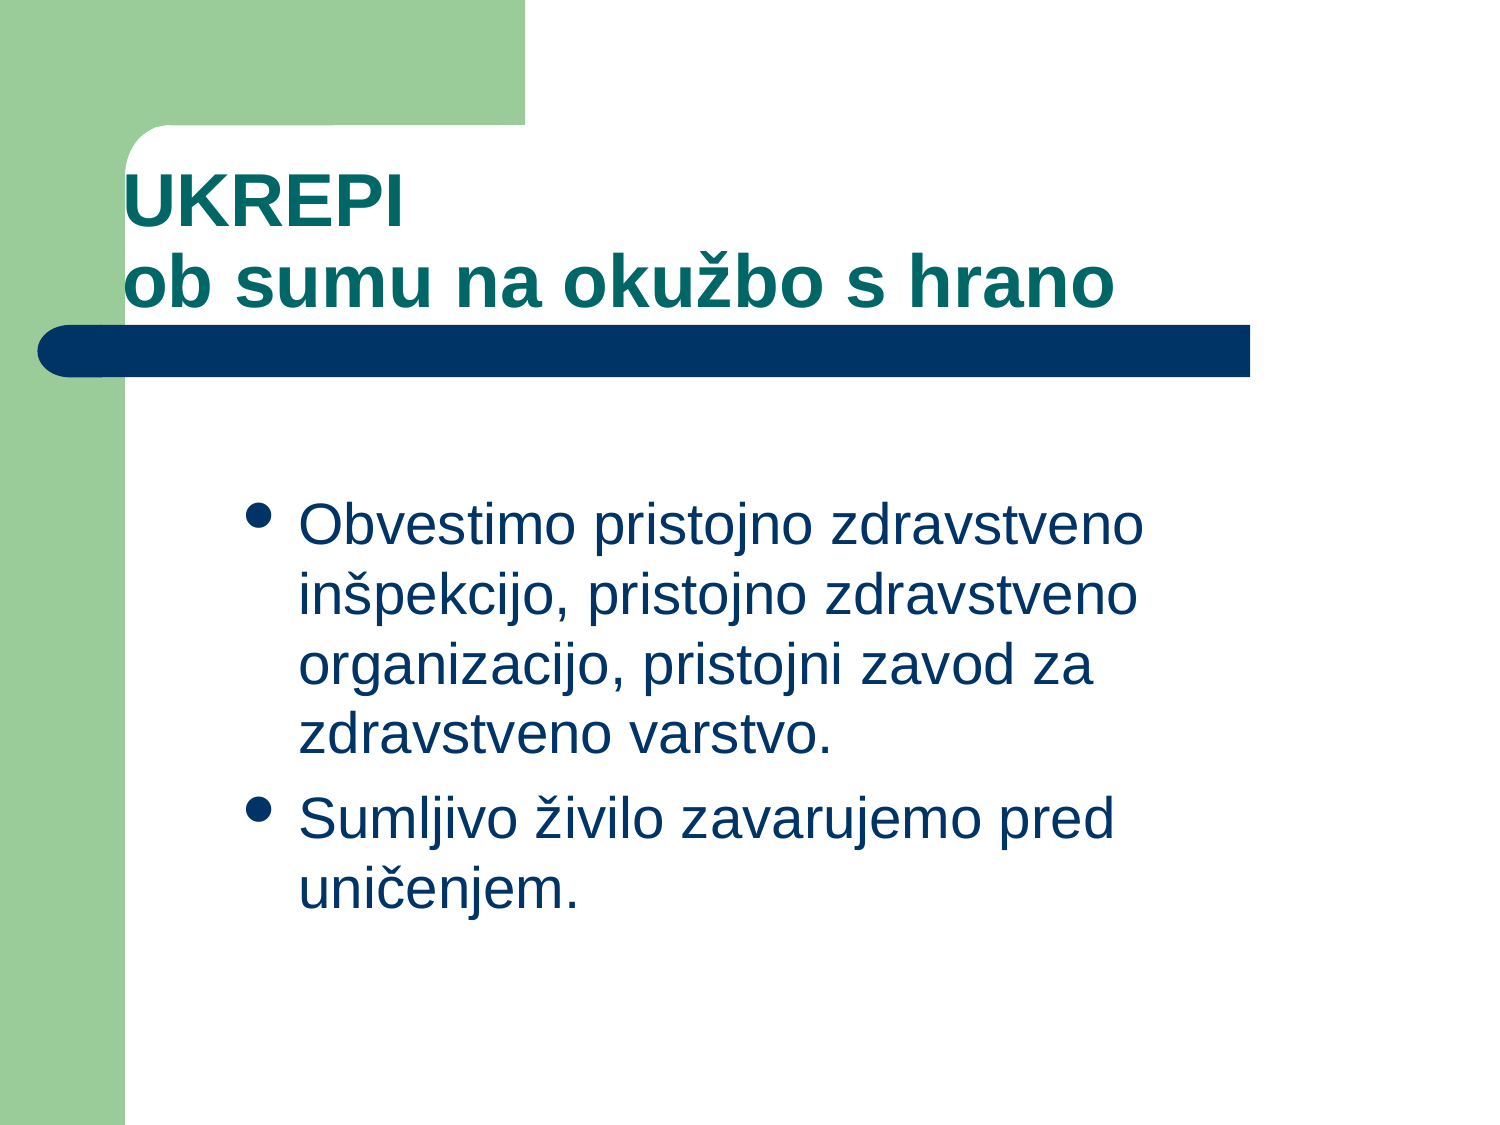

# UKREPI ob sumu na okužbo s hrano
Obvestimo pristojno zdravstveno inšpekcijo, pristojno zdravstveno organizacijo, pristojni zavod za zdravstveno varstvo.
Sumljivo živilo zavarujemo pred uničenjem.